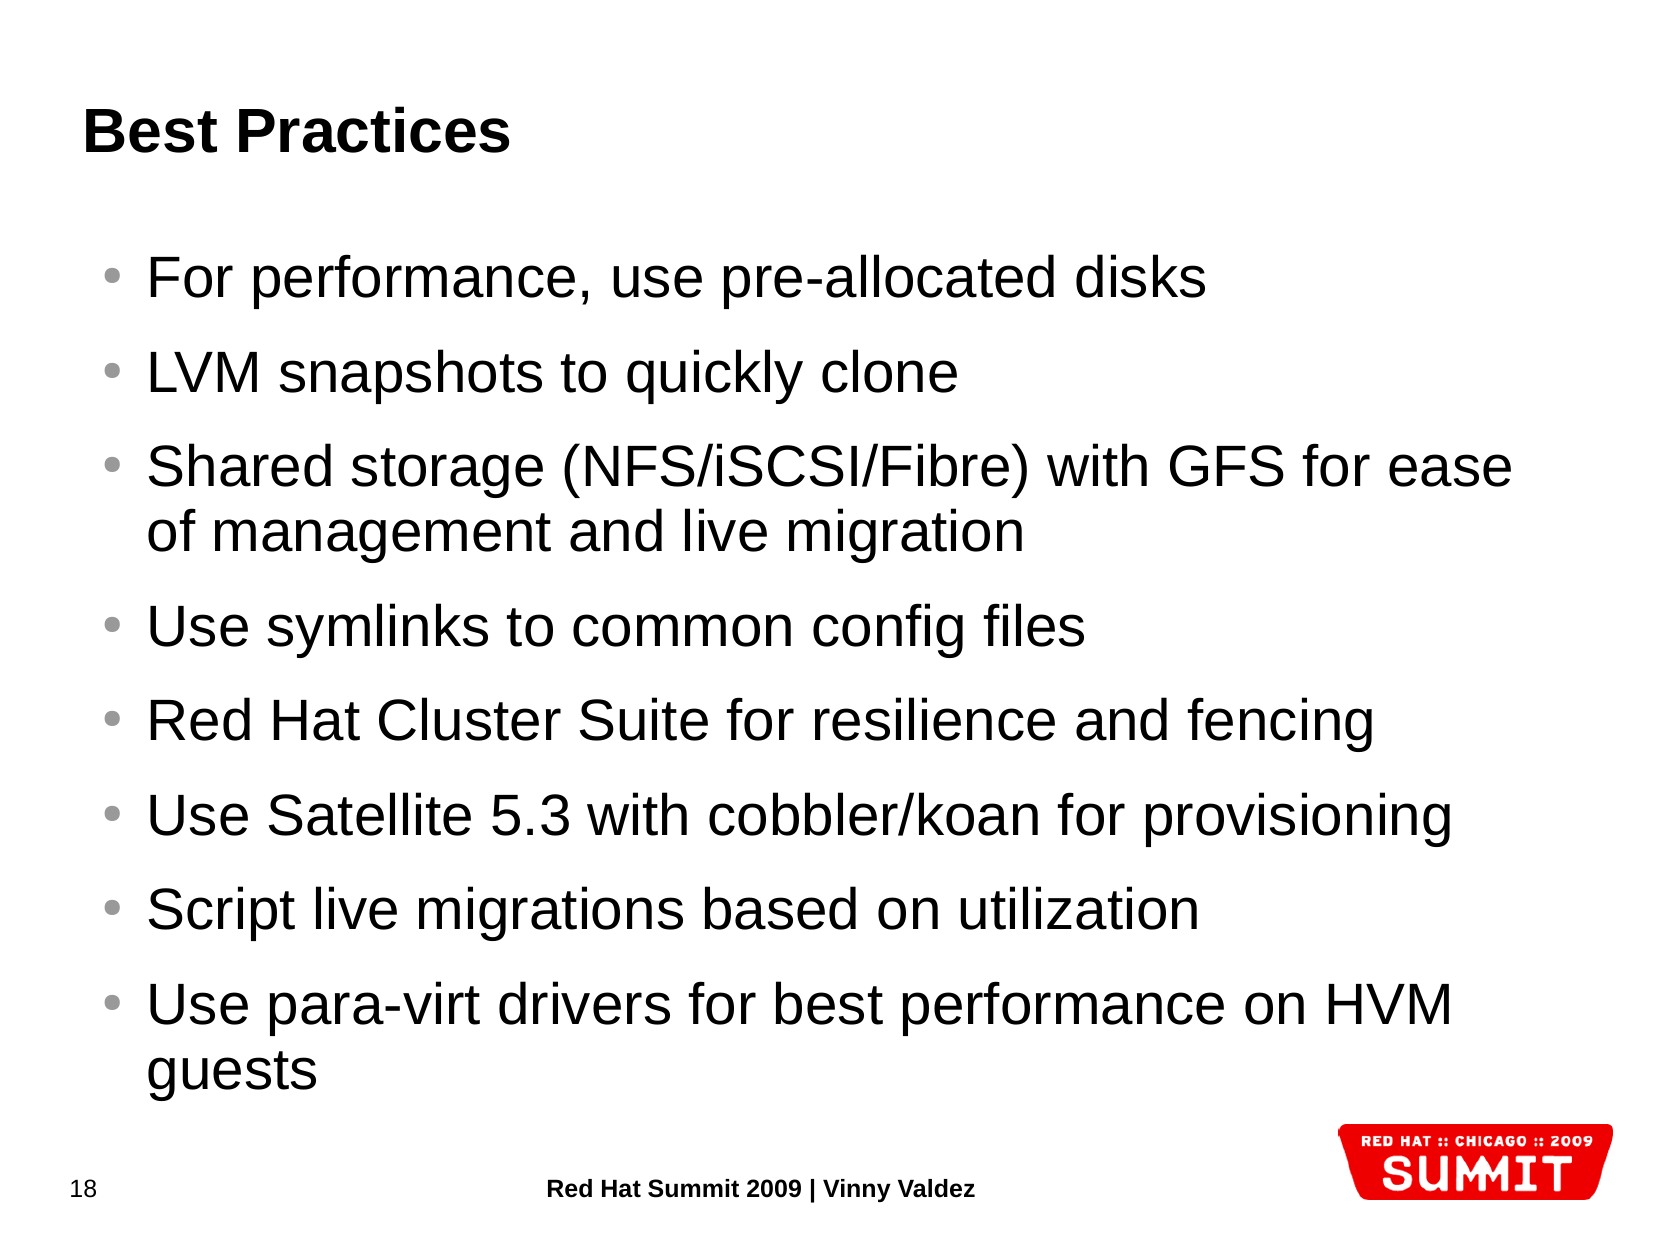

# Best Practices
For performance, use pre-allocated disks
LVM snapshots to quickly clone
Shared storage (NFS/iSCSI/Fibre) with GFS for ease of management and live migration
Use symlinks to common config files
Red Hat Cluster Suite for resilience and fencing
Use Satellite 5.3 with cobbler/koan for provisioning
Script live migrations based on utilization
Use para-virt drivers for best performance on HVM guests